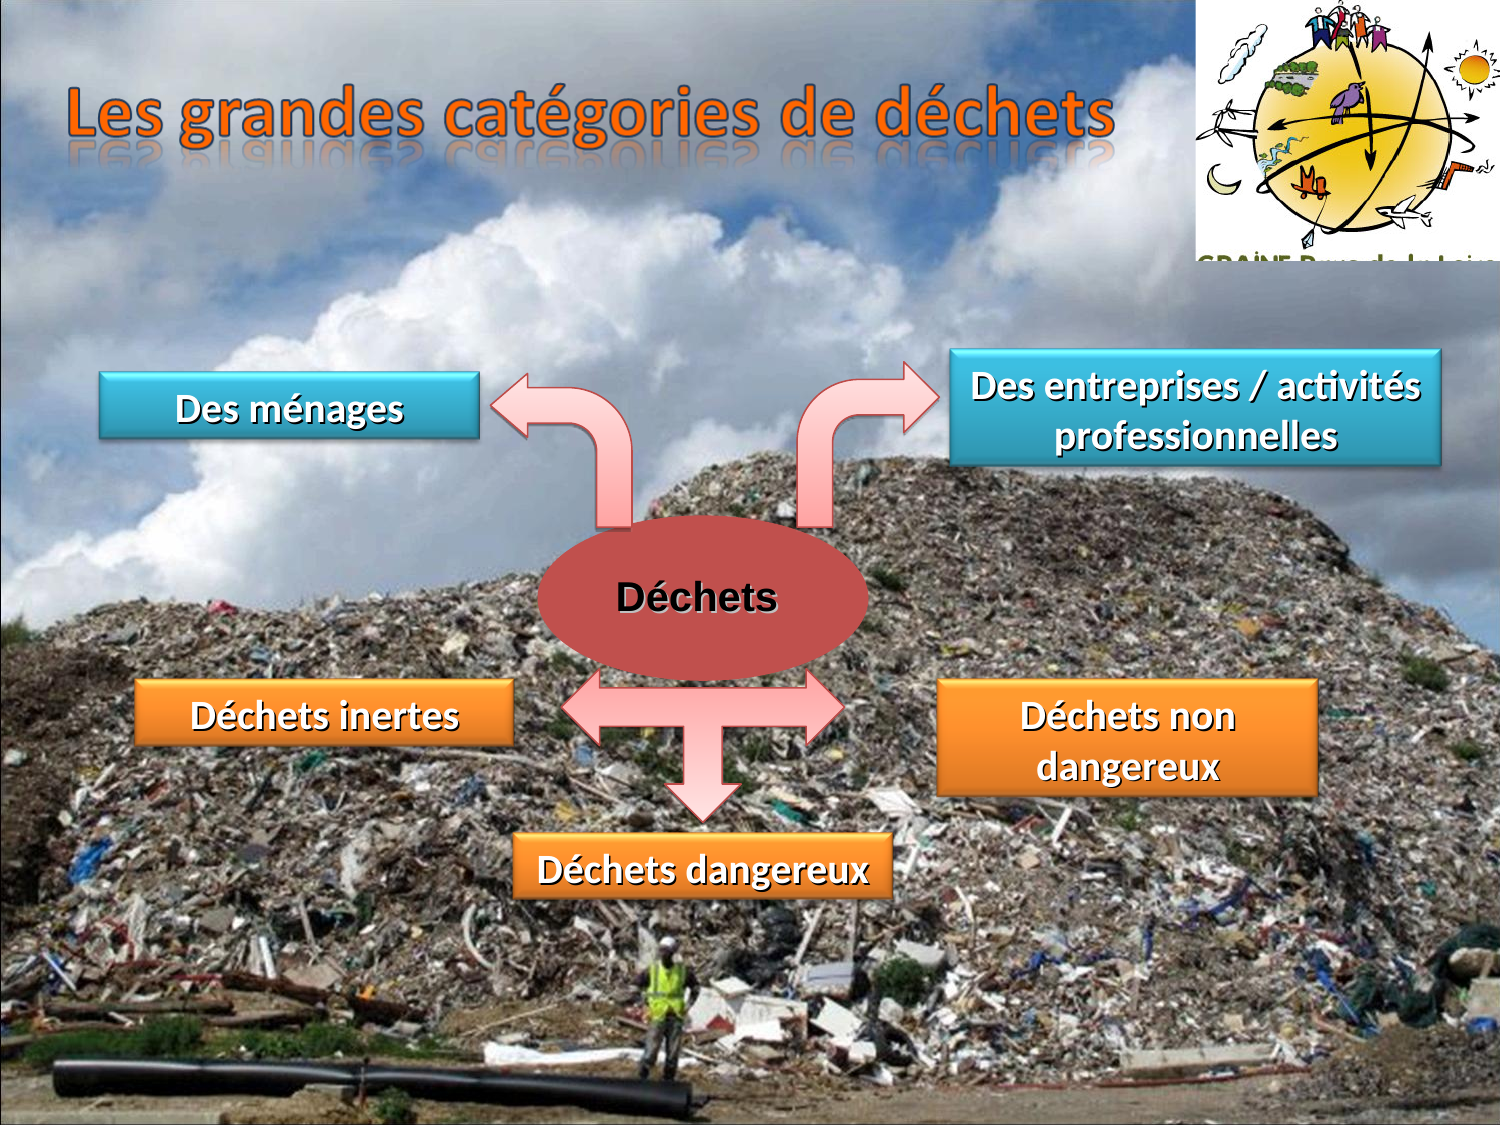

Des entreprises / activités professionnelles
Des ménages
Déchets
Déchets inertes
Déchets non dangereux
Déchets dangereux